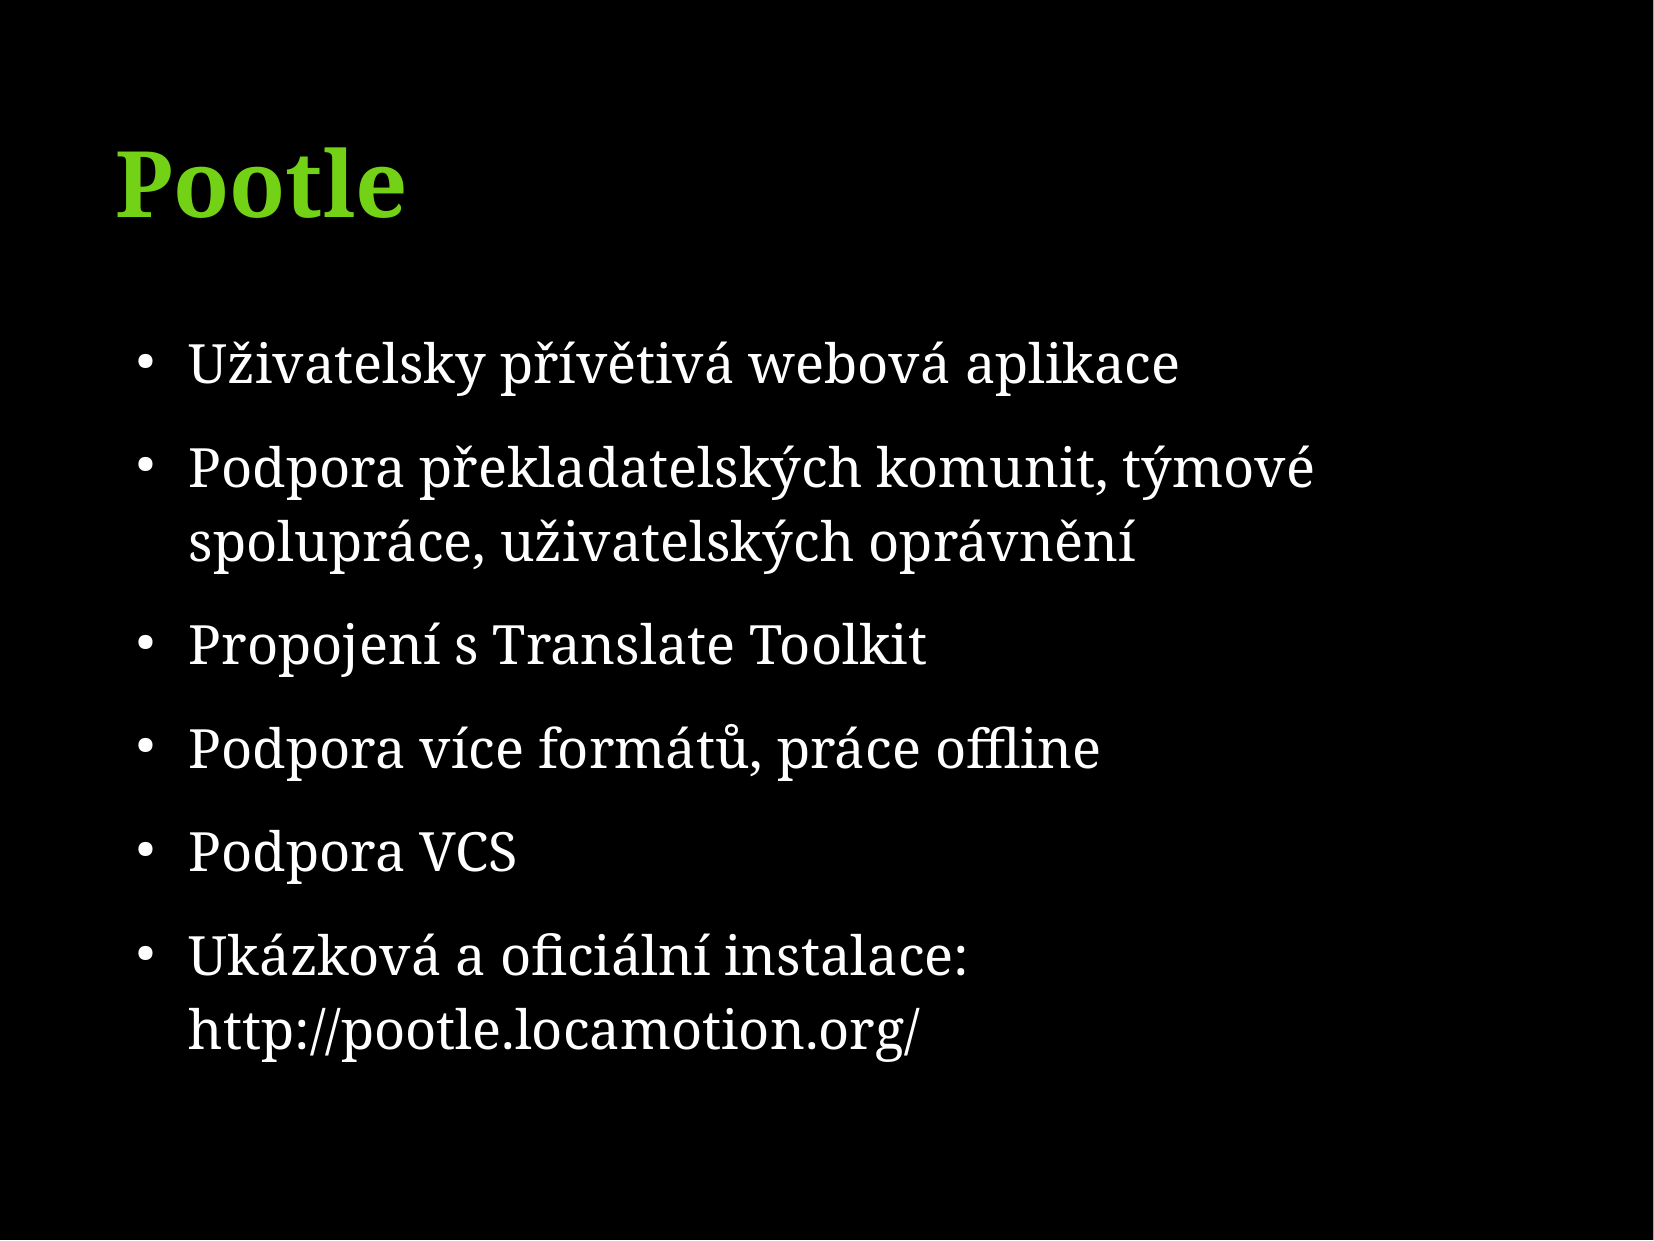

# Pootle
Uživatelsky přívětivá webová aplikace
Podpora překladatelských komunit, týmové spolupráce, uživatelských oprávnění
Propojení s Translate Toolkit
Podpora více formátů, práce offline
Podpora VCS
Ukázková a oficiální instalace: http://pootle.locamotion.org/